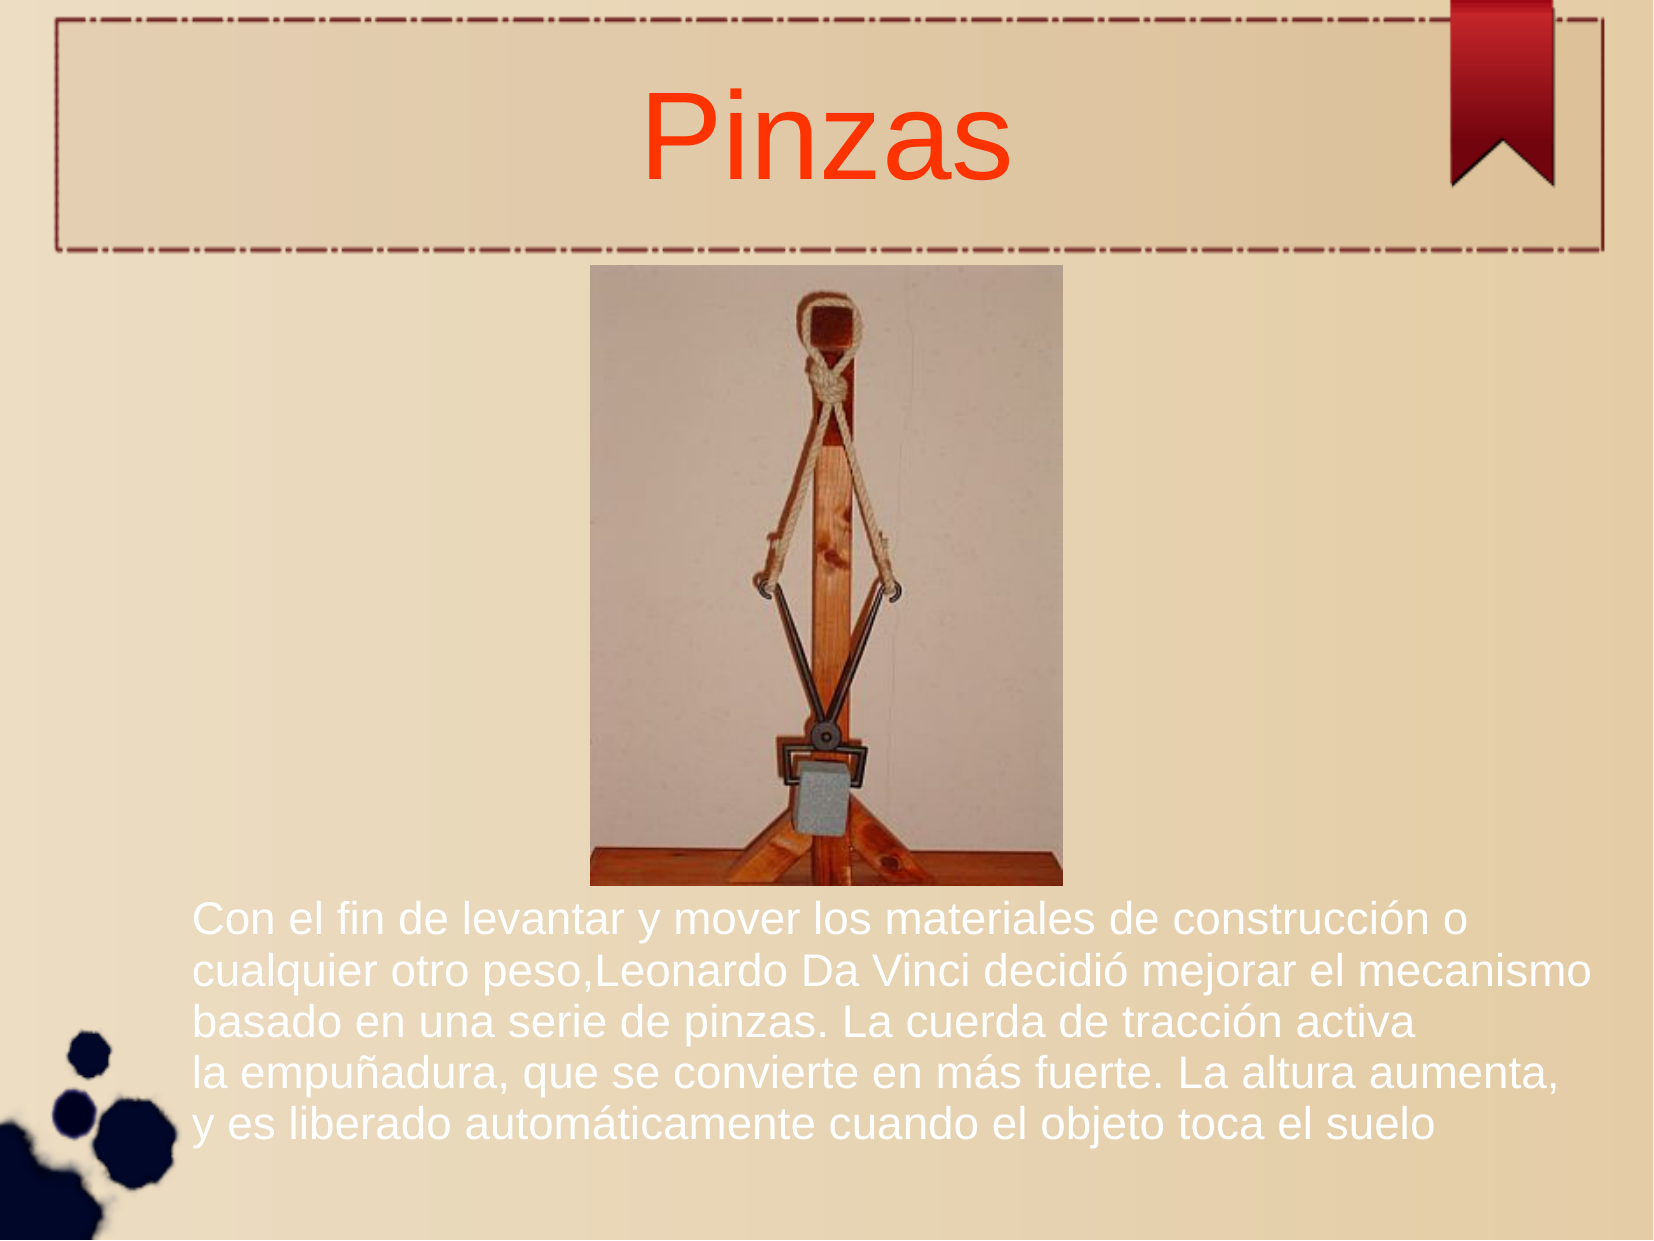

Pinzas
Con el fin de levantar y mover los materiales de construcción o
cualquier otro peso,Leonardo Da Vinci decidió mejorar el mecanismo
basado en una serie de pinzas. La cuerda de tracción activa
la empuñadura, que se convierte en más fuerte. La altura aumenta,
y es liberado automáticamente cuando el objeto toca el suelo